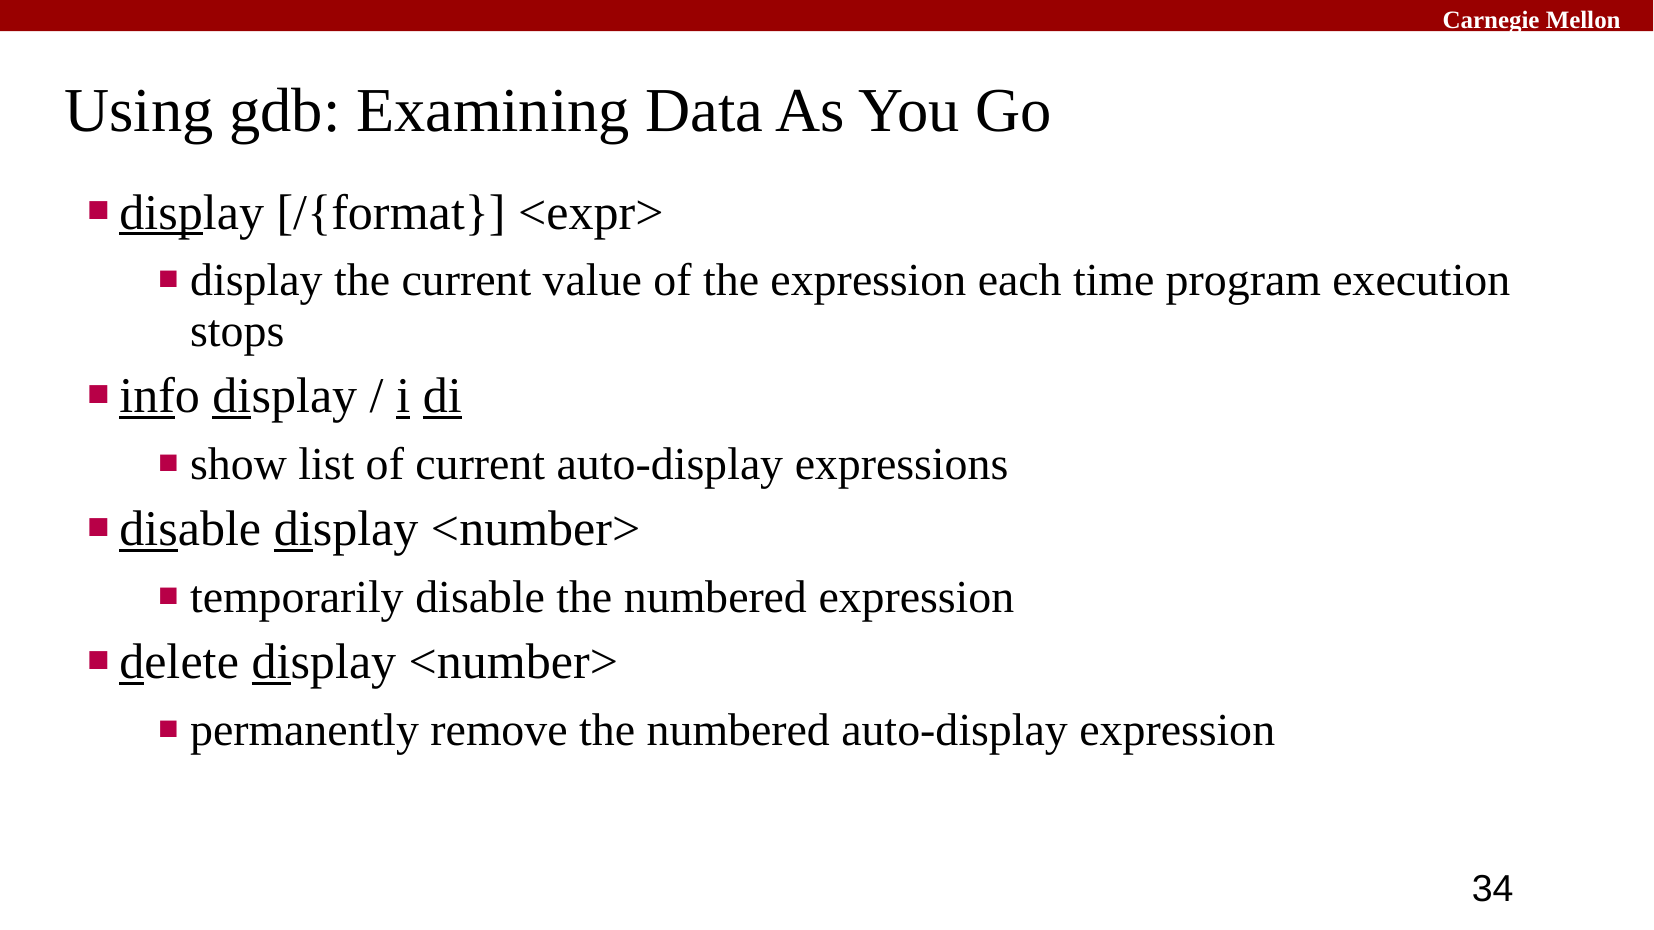

# Using gdb: Examining Data As You Go
display [/{format}] <expr>
display the current value of the expression each time program execution stops
info display / i di
show list of current auto-display expressions
disable display
temporarily disable the numbered expression
delete display
permanently remove the numbered auto-display expression